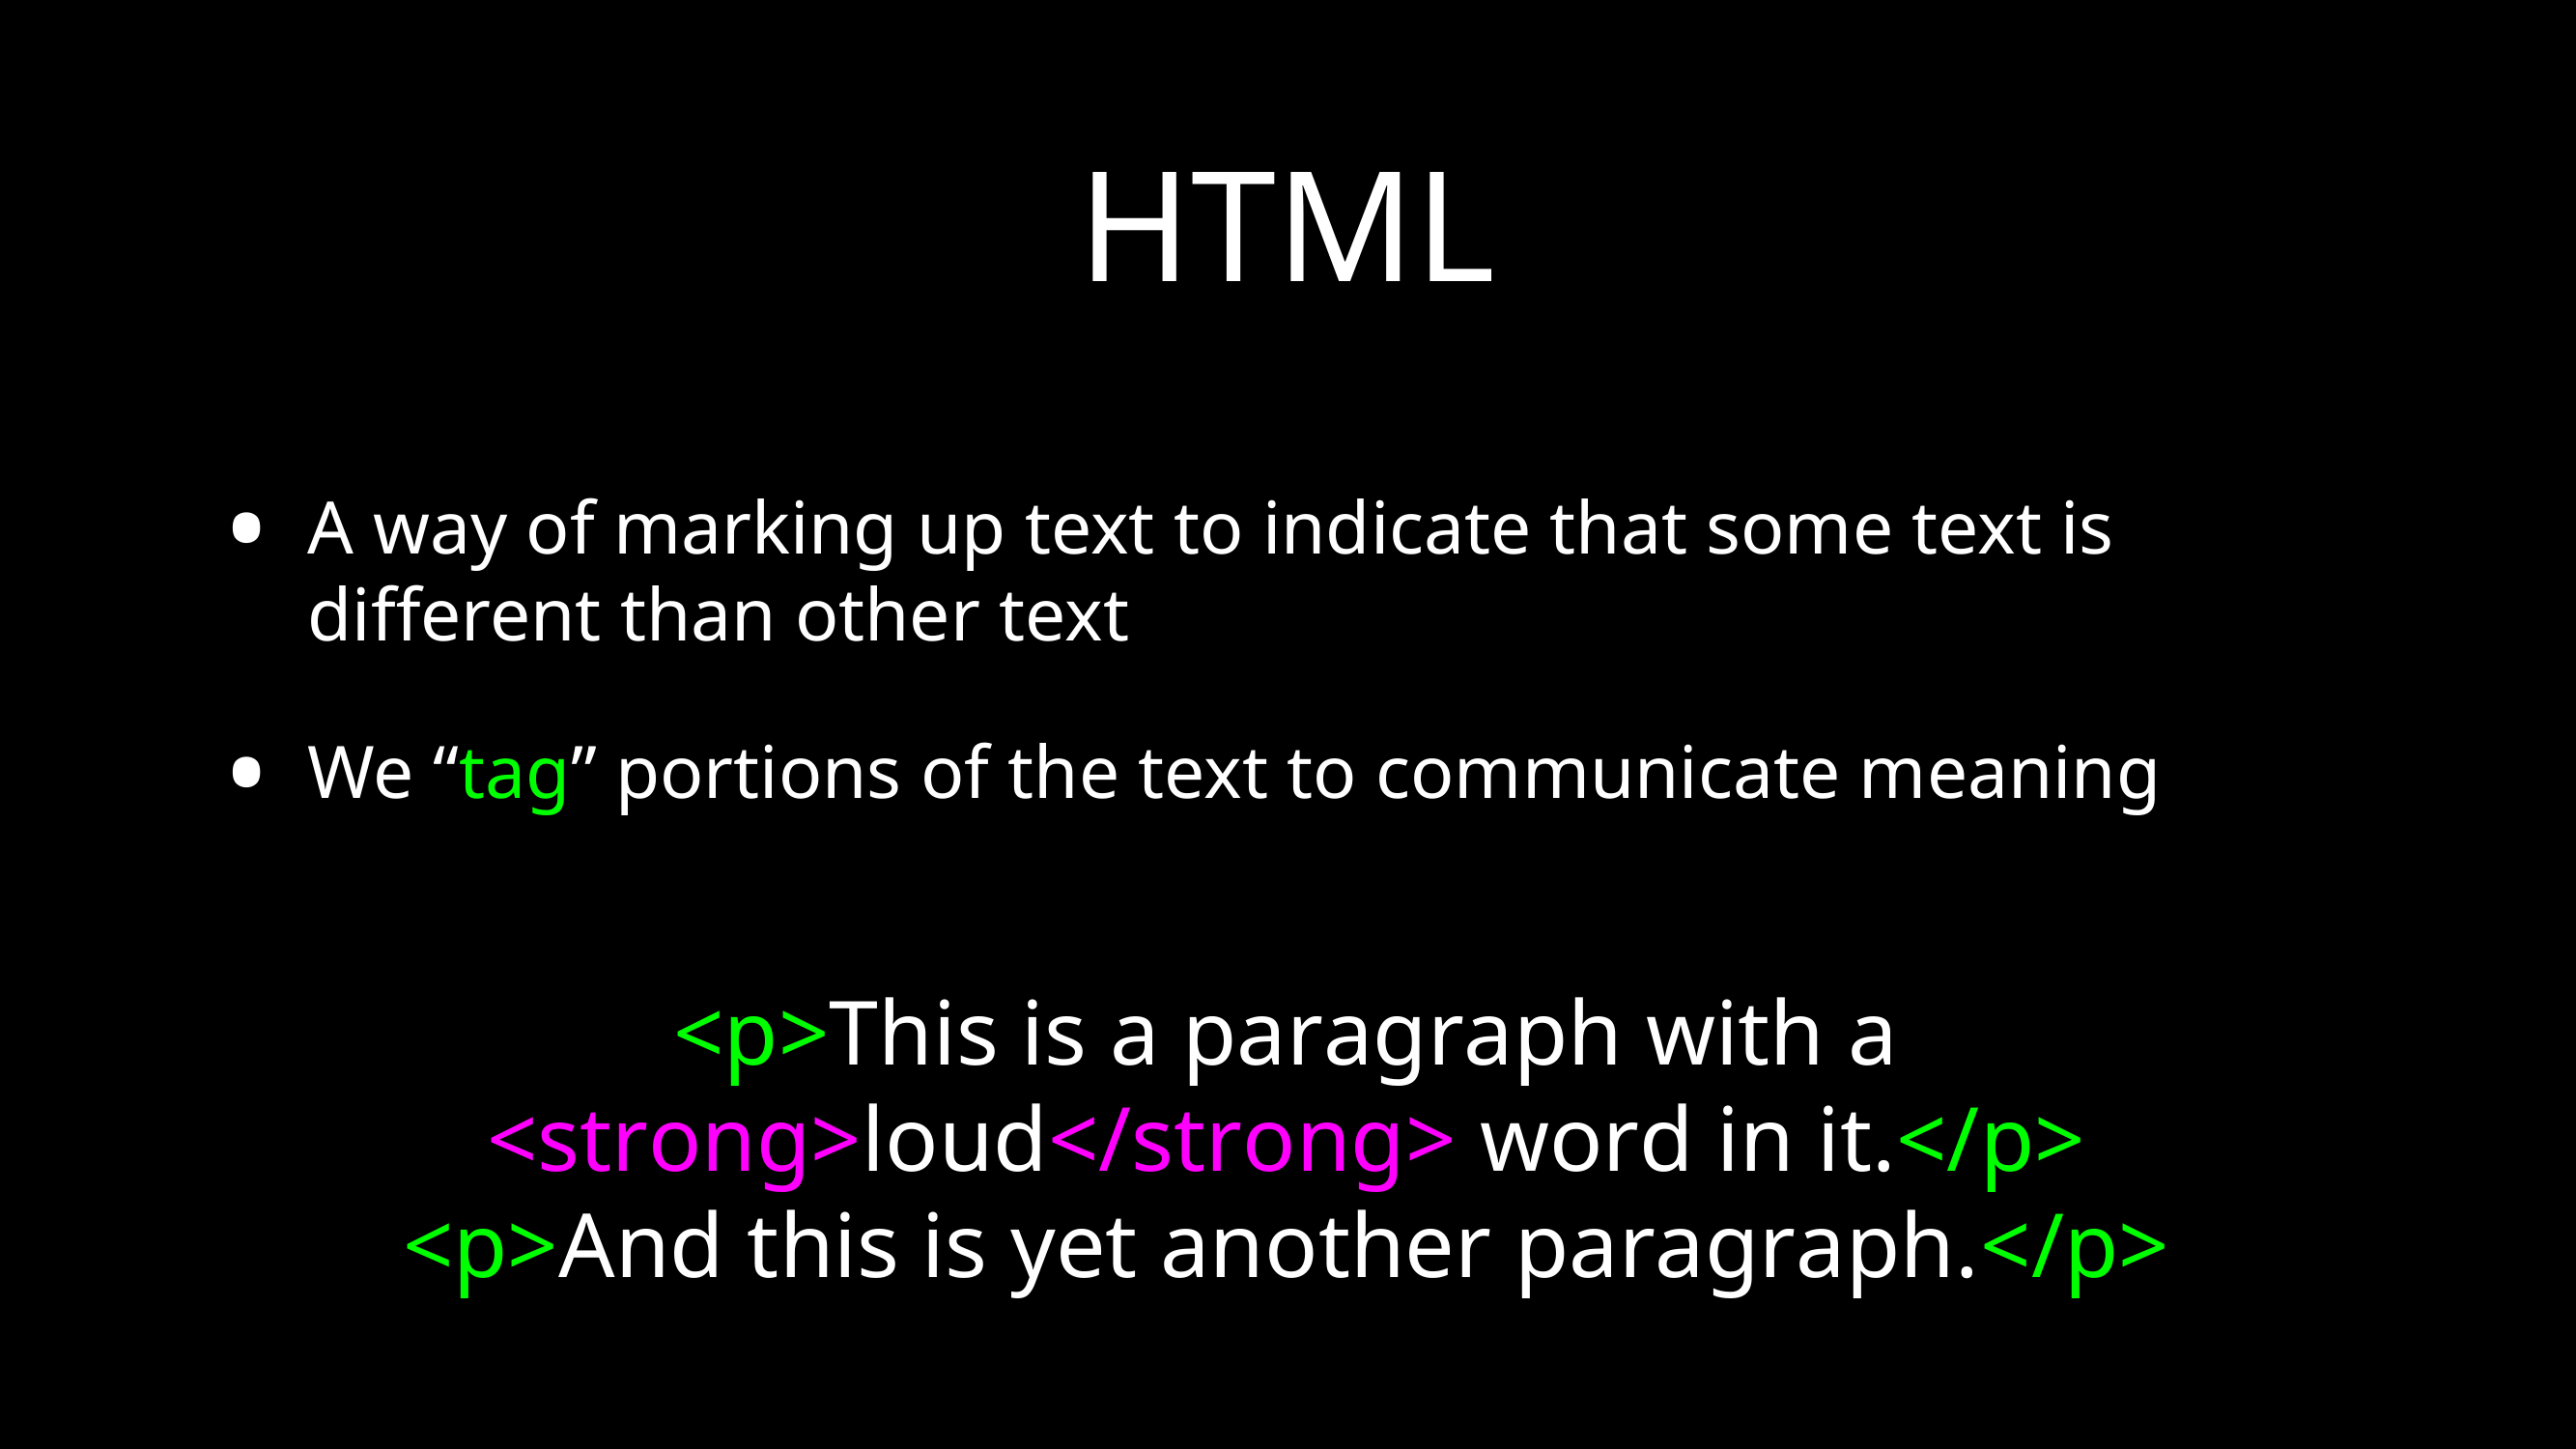

# HTML
A way of marking up text to indicate that some text is different than other text
We “tag” portions of the text to communicate meaning
<p>This is a paragraph with a <strong>loud</strong> word in it.</p>
<p>And this is yet another paragraph.</p>